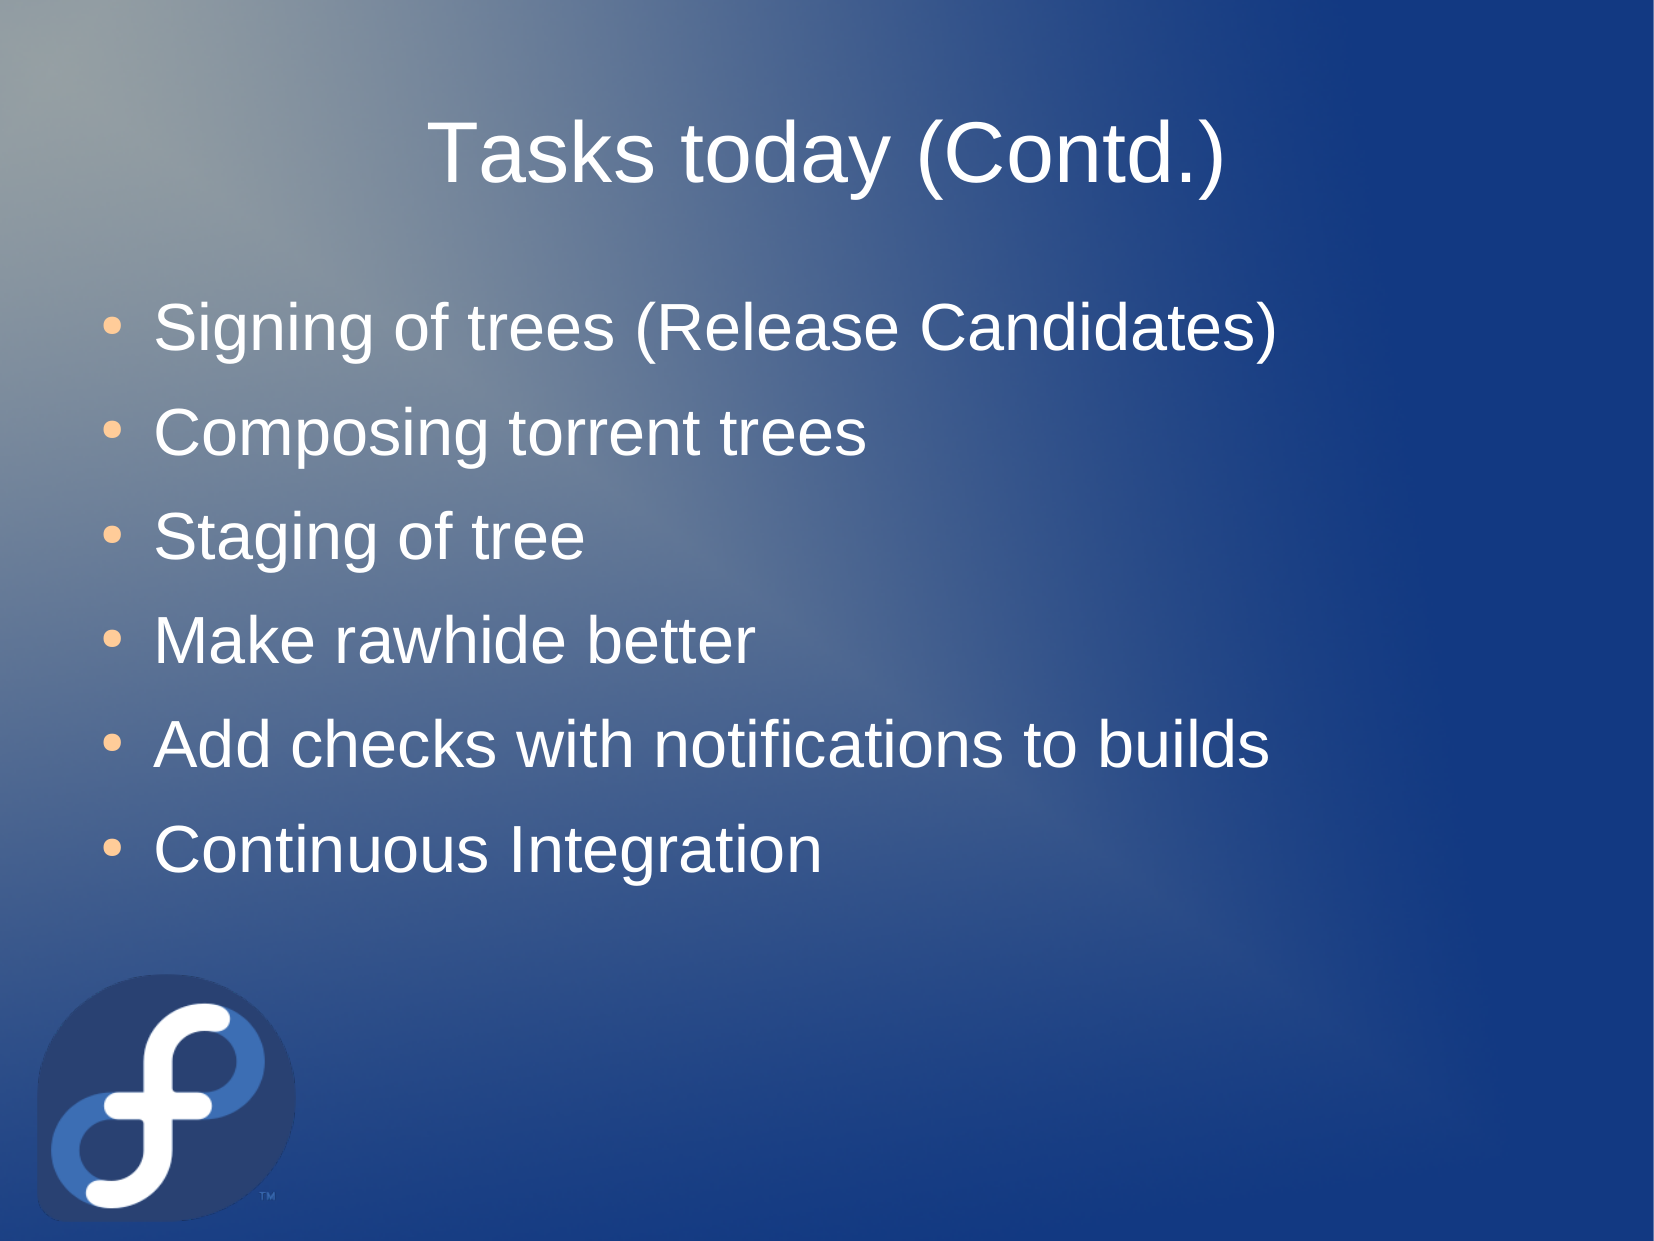

# Tasks today (Contd.)
Signing of trees (Release Candidates)
Composing torrent trees
Staging of tree
Make rawhide better
Add checks with notifications to builds
Continuous Integration